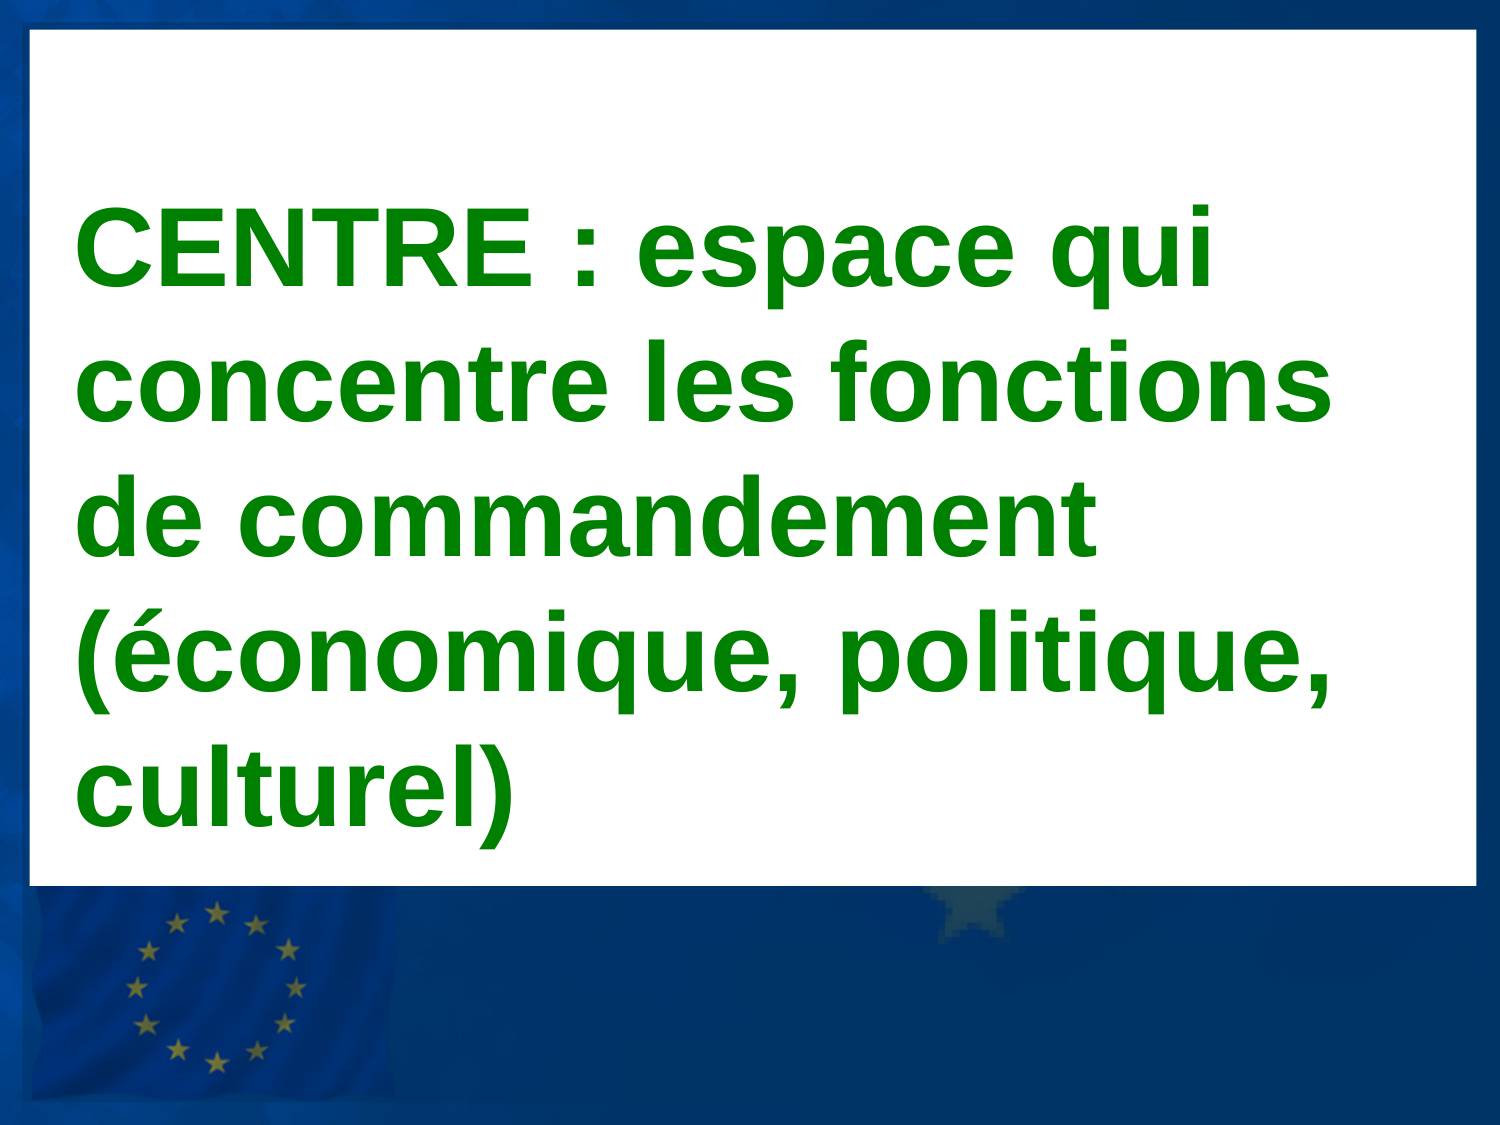

#
CENTRE : espace qui concentre les fonctions de commandement (économique, politique, culturel)